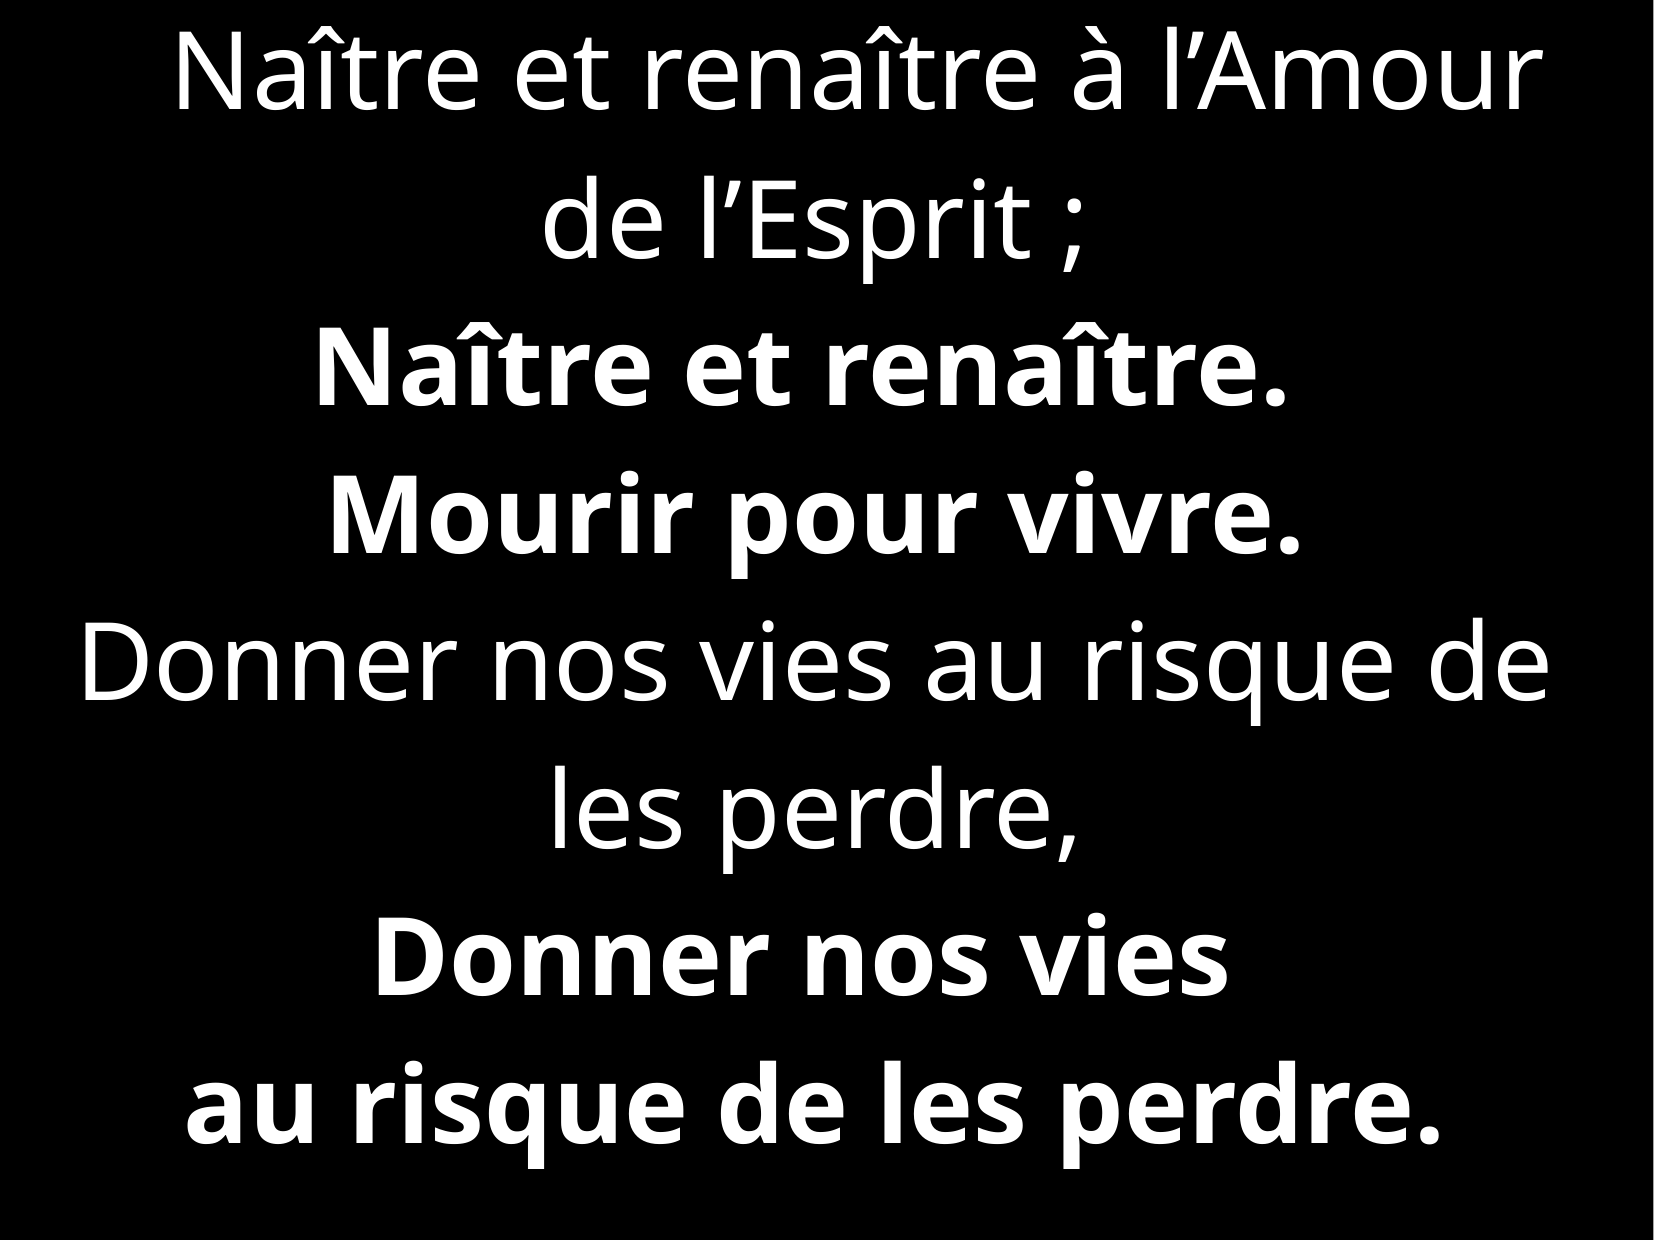

# Naître et renaître à l’Amour de l’Esprit ;
Naître et renaître.
Mourir pour vivre.
Donner nos vies au risque de les perdre,
Donner nos vies
au risque de les perdre.